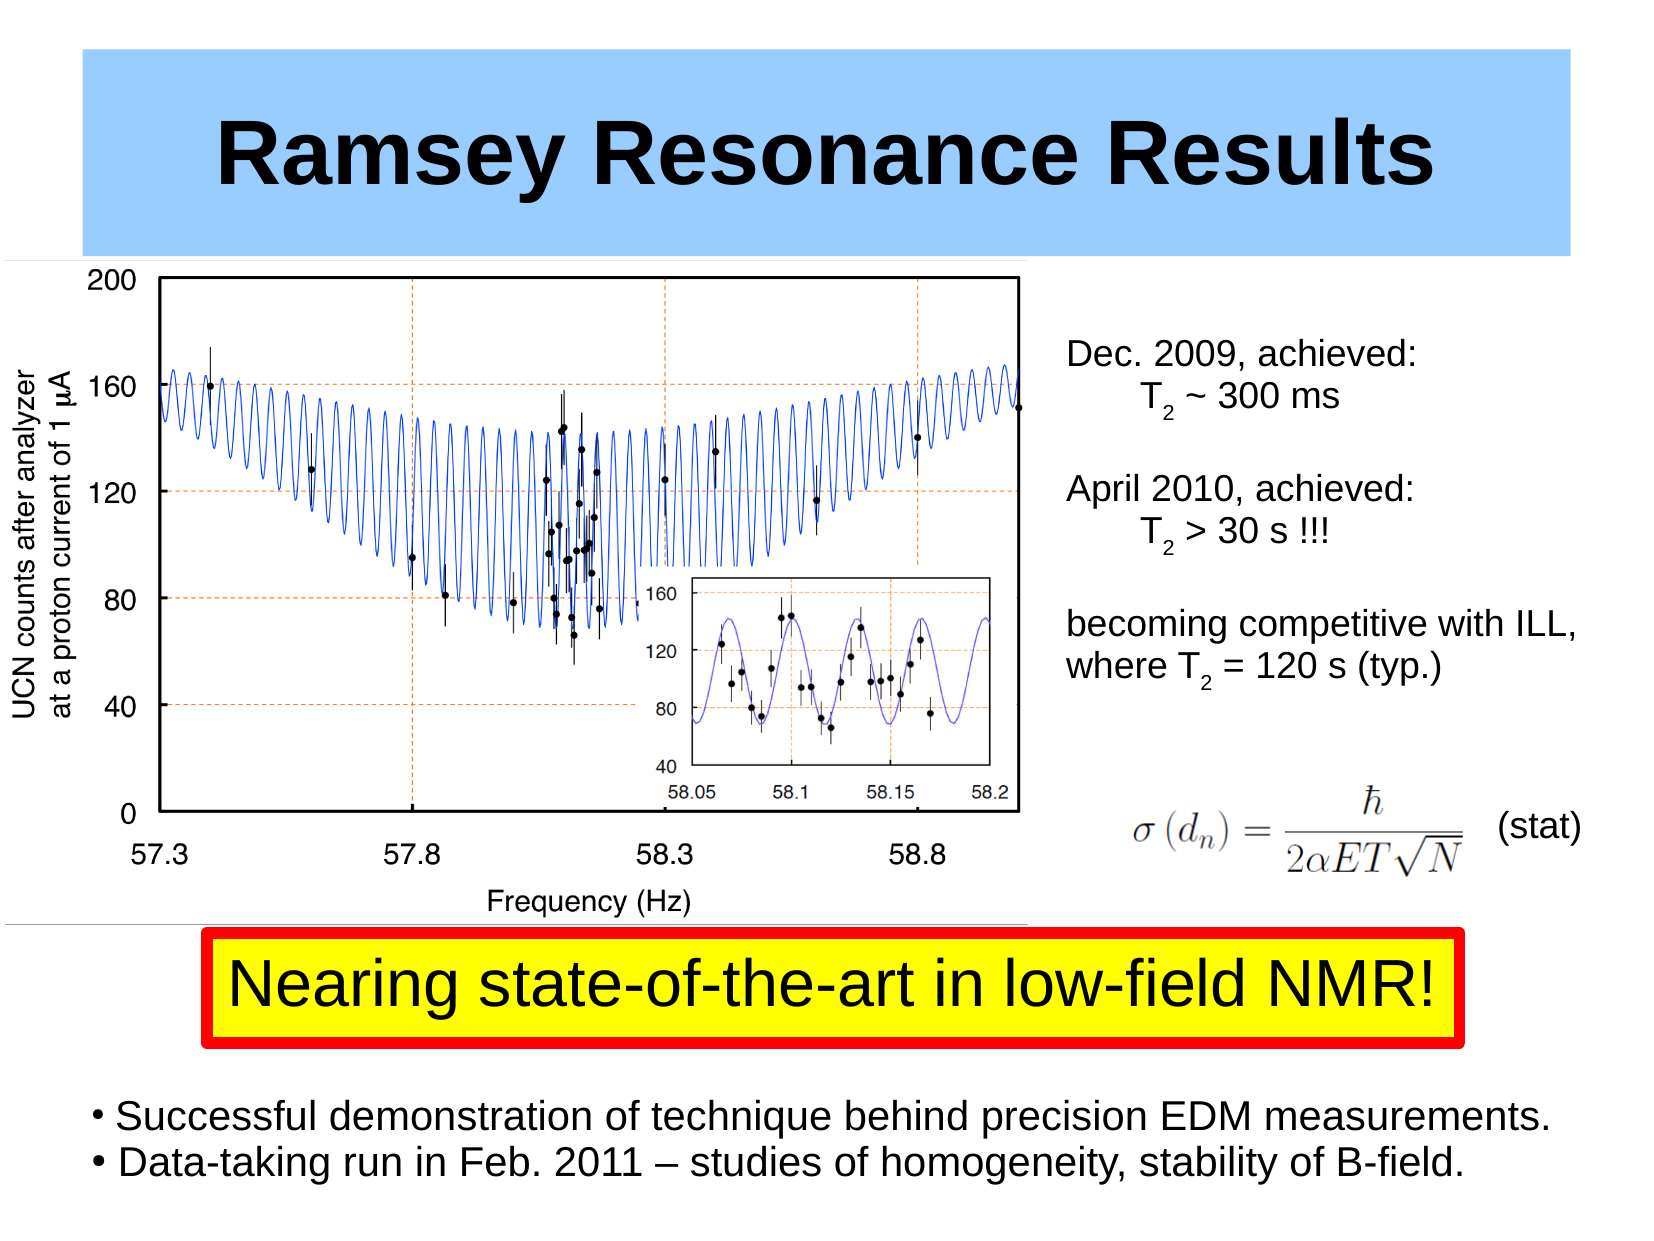

# Ramsey Resonance Results
Dec. 2009, achieved:
	T2 ~ 300 ms
April 2010, achieved:
	T2 > 30 s !!!
becoming competitive with ILL,
where T2 = 120 s (typ.)
(stat)
Nearing state-of-the-art in low-field NMR!
 Successful demonstration of technique behind precision EDM measurements.
 Data-taking run in Feb. 2011 – studies of homogeneity, stability of B-field.